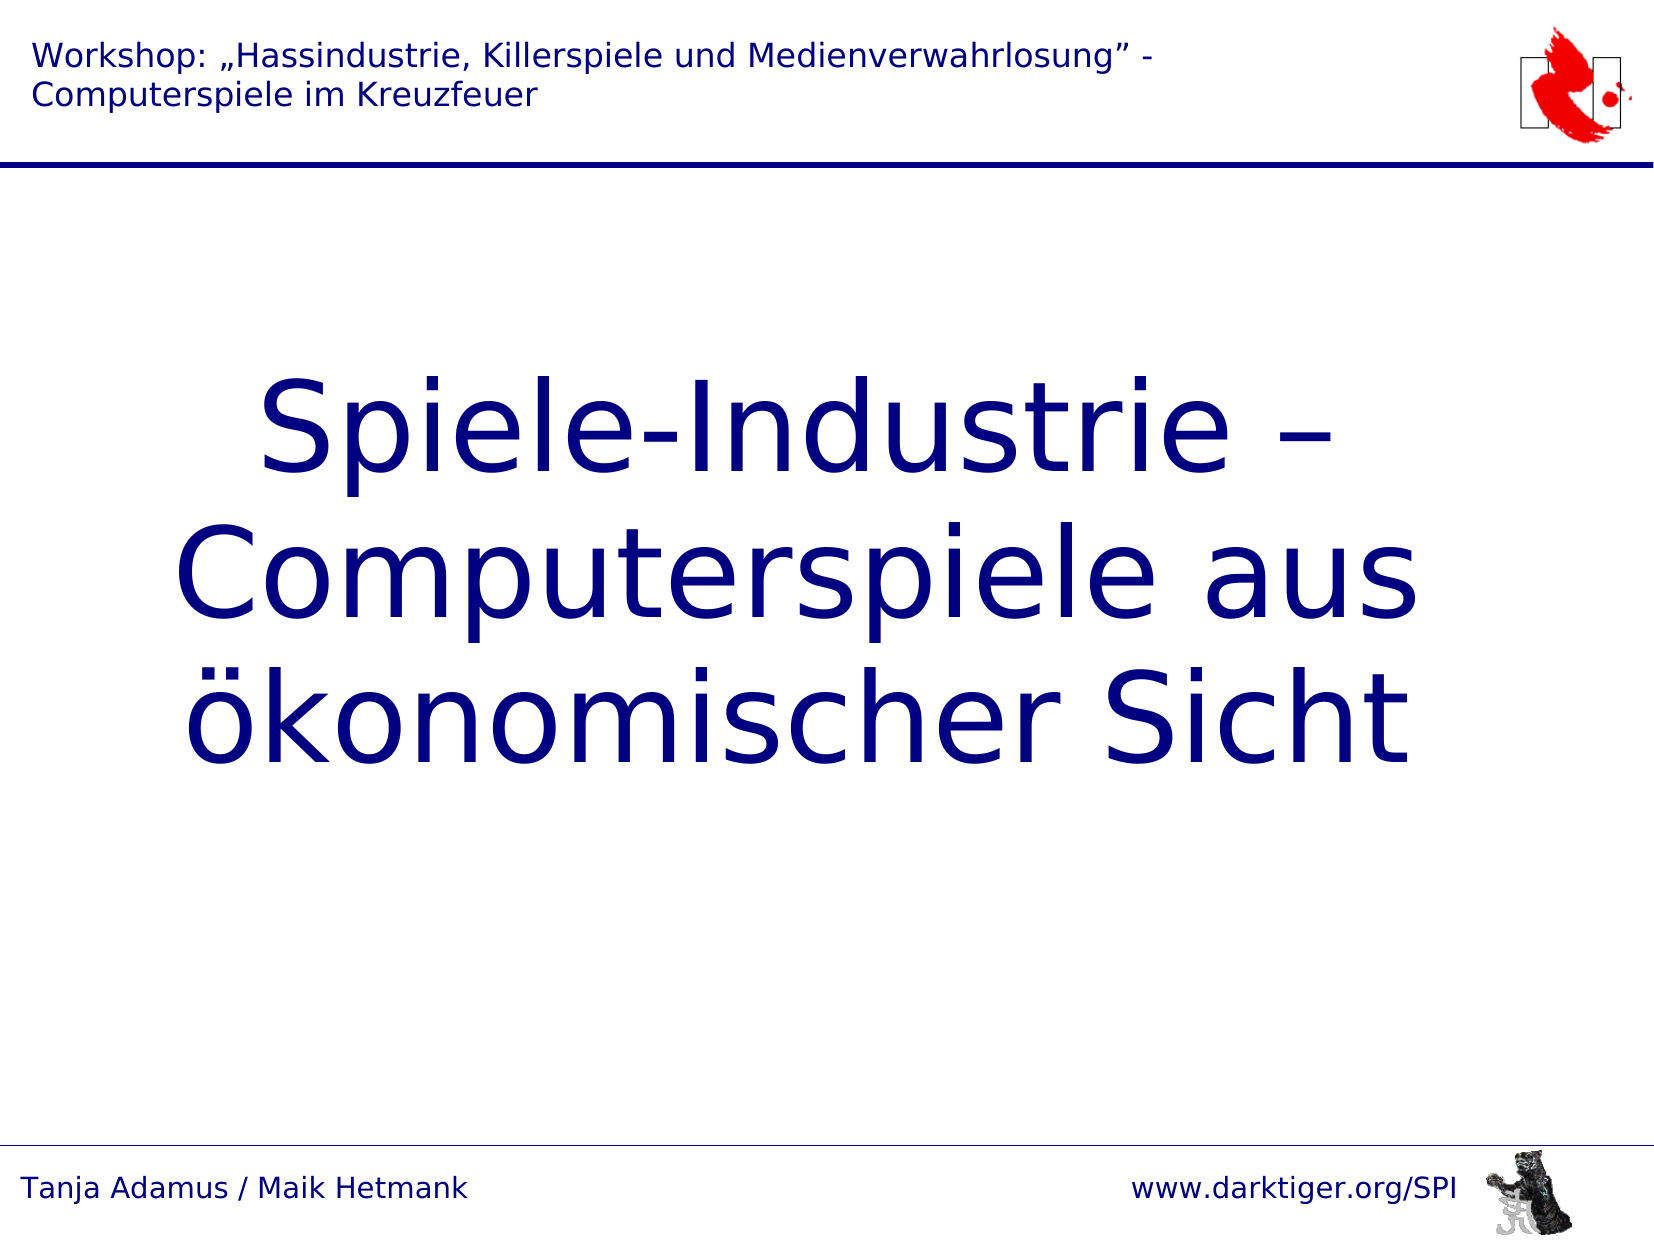

Workshop: „Hassindustrie, Killerspiele und Medienverwahrlosung” - Computerspiele im Kreuzfeuer
Spiele-Industrie – Computerspiele aus ökonomischer Sicht